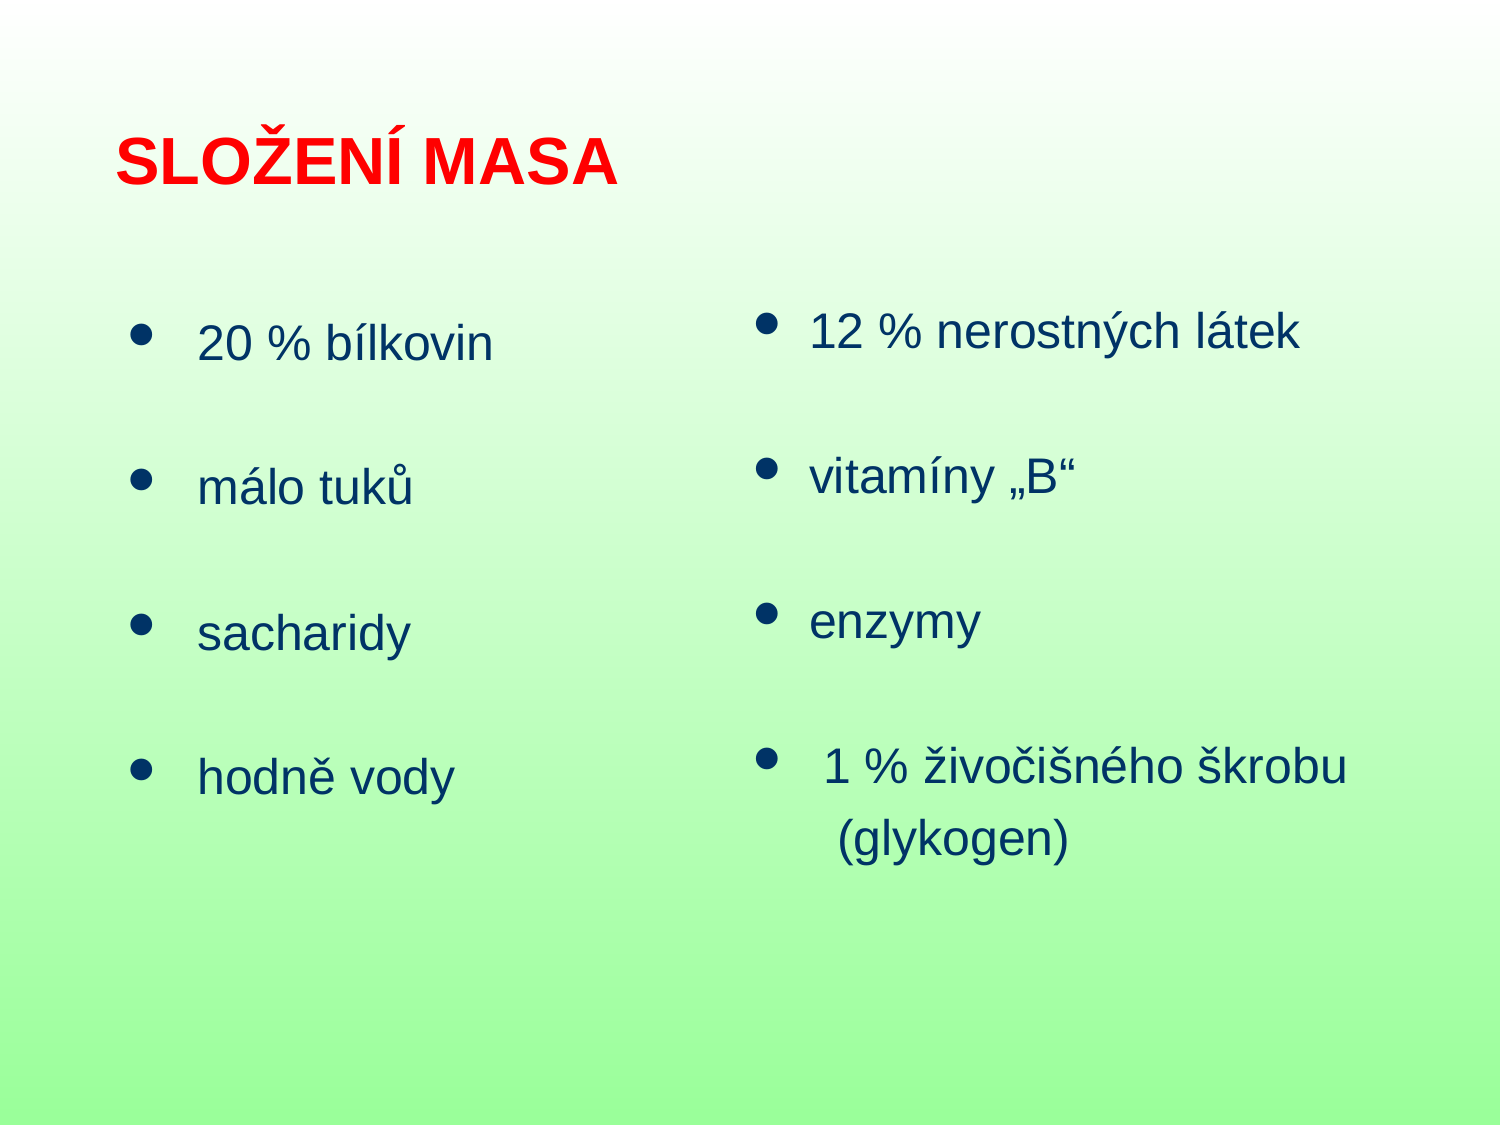

# SLOŽENÍ MASA
12 % nerostných látek
vitamíny „B“
enzymy
 1 % živočišného škrobu
 (glykogen)
 20 % bílkovin
 málo tuků
 sacharidy
 hodně vody